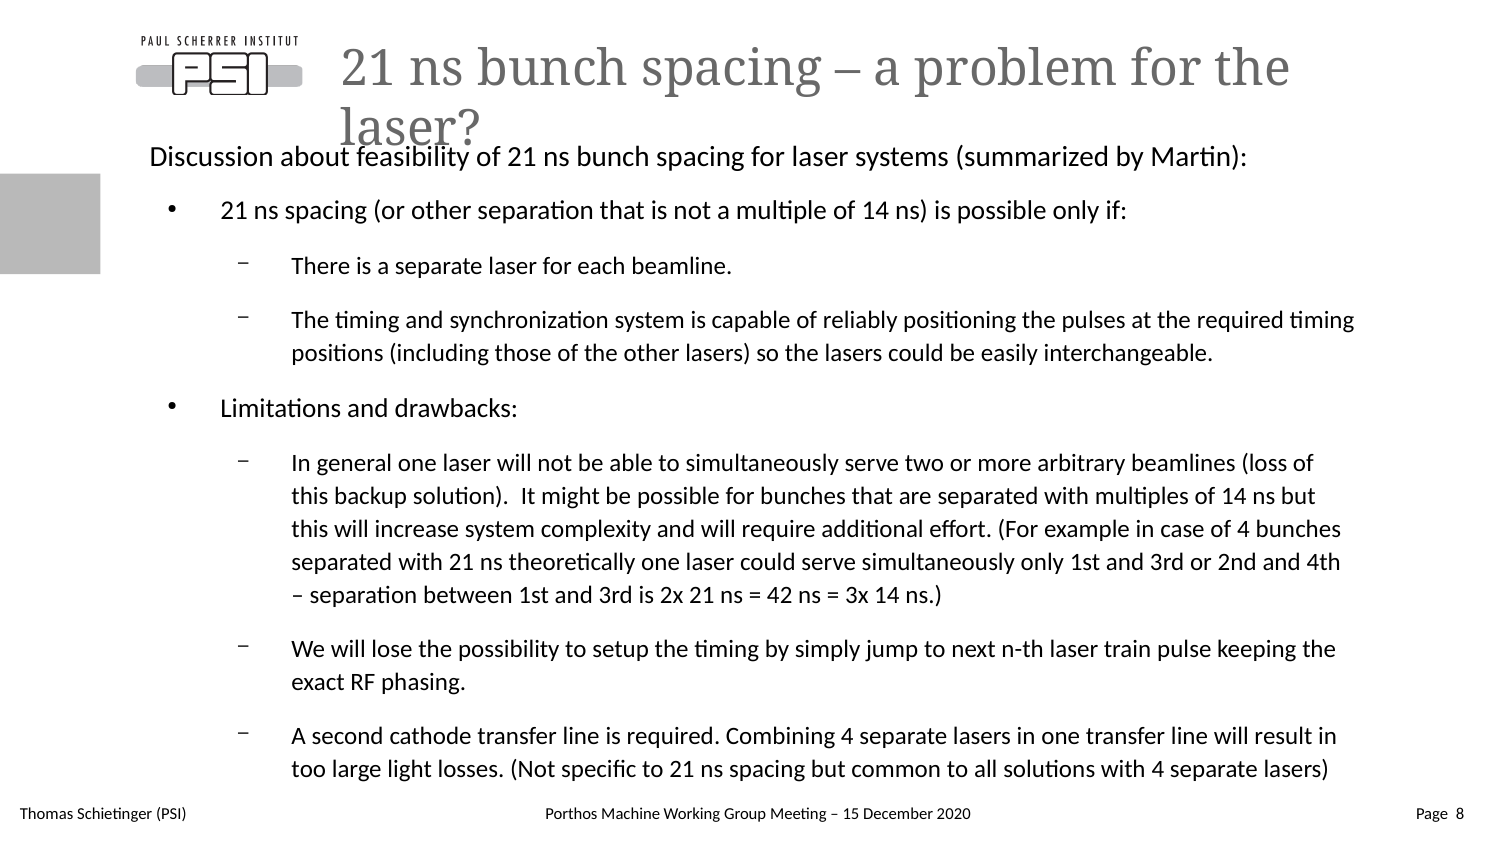

21 ns bunch spacing – a problem for the laser?
# Discussion about feasibility of 21 ns bunch spacing for laser systems (summarized by Martin):
21 ns spacing (or other separation that is not a multiple of 14 ns) is possible only if:
There is a separate laser for each beamline.
The timing and synchronization system is capable of reliably positioning the pulses at the required timing positions (including those of the other lasers) so the lasers could be easily interchangeable.
Limitations and drawbacks:
In general one laser will not be able to simultaneously serve two or more arbitrary beamlines (loss of this backup solution).  It might be possible for bunches that are separated with multiples of 14 ns but this will increase system complexity and will require additional effort. (For example in case of 4 bunches separated with 21 ns theoretically one laser could serve simultaneously only 1st and 3rd or 2nd and 4th – separation between 1st and 3rd is 2x 21 ns = 42 ns = 3x 14 ns.)
We will lose the possibility to setup the timing by simply jump to next n-th laser train pulse keeping the exact RF phasing.
A second cathode transfer line is required. Combining 4 separate lasers in one transfer line will result in too large light losses. (Not specific to 21 ns spacing but common to all solutions with 4 separate lasers)